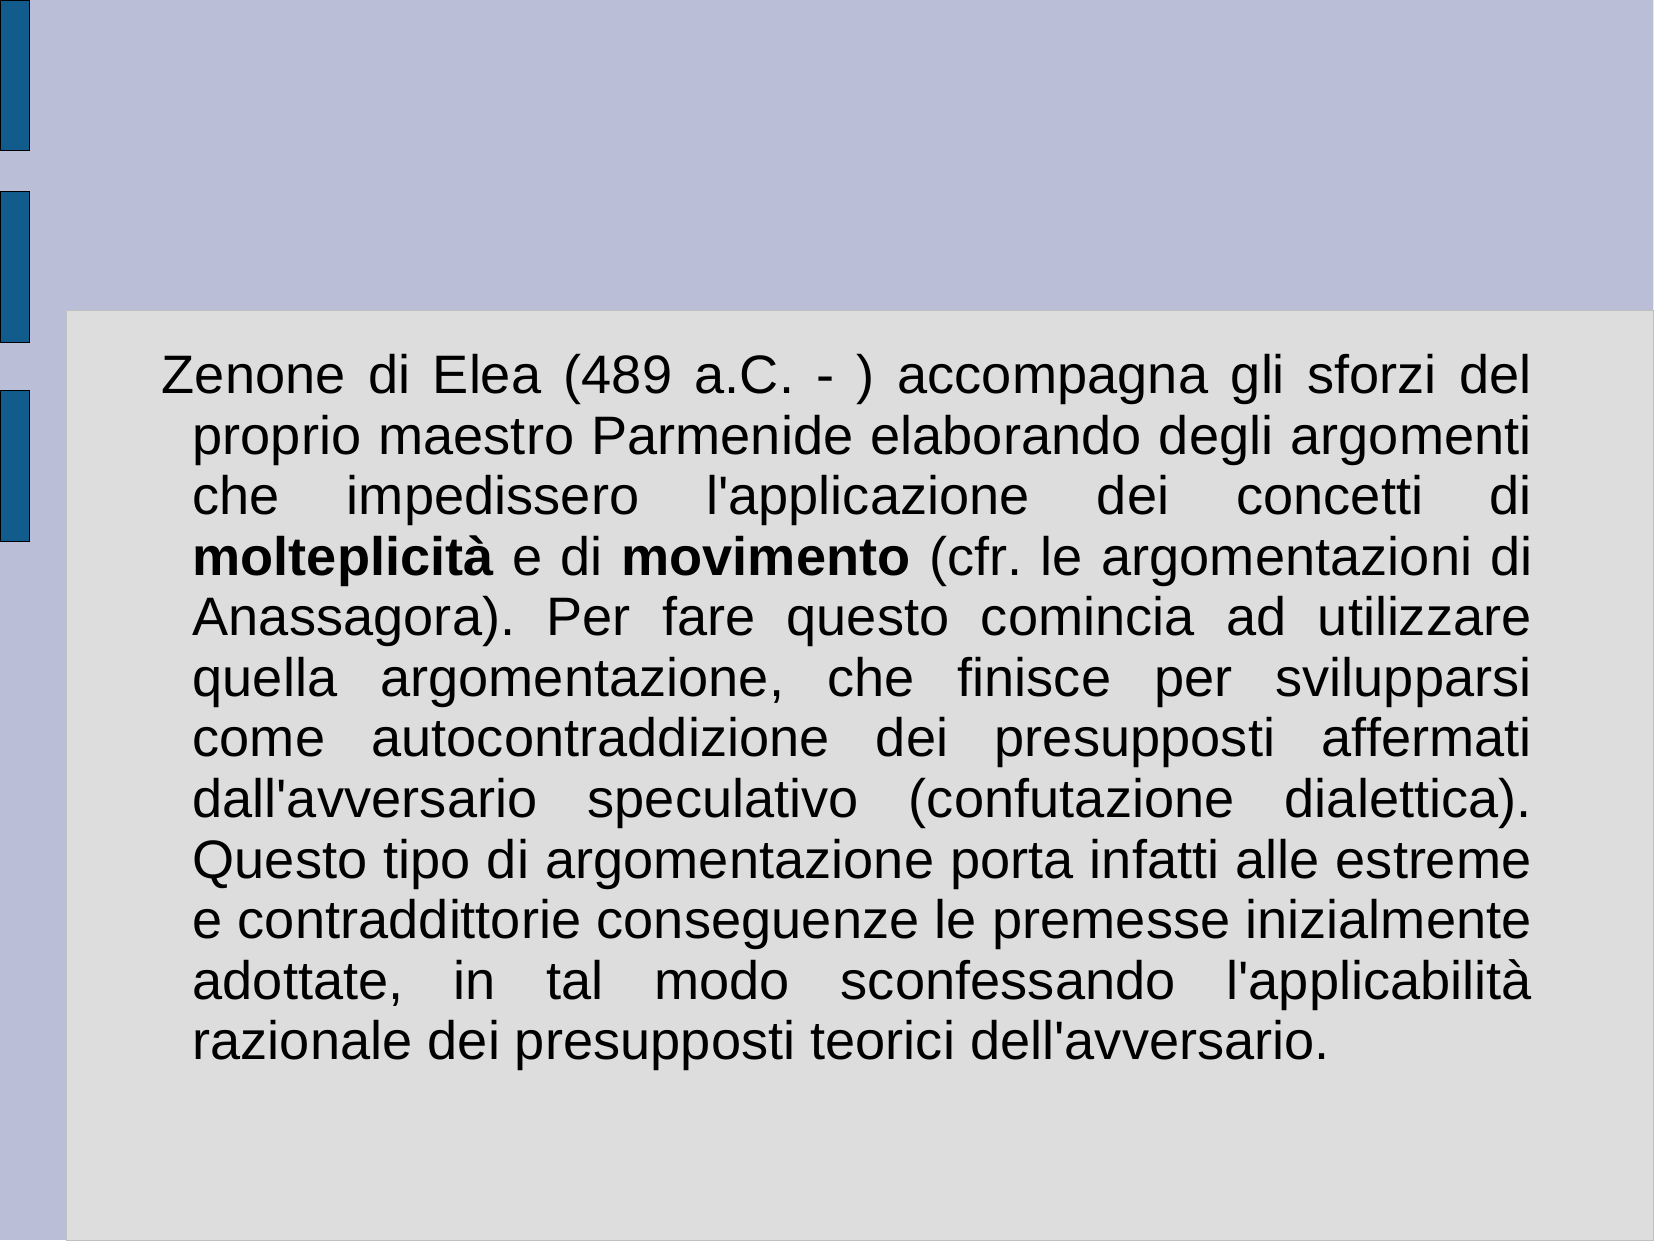

#
 Zenone di Elea (489 a.C. - ) accompagna gli sforzi del proprio maestro Parmenide elaborando degli argomenti che impedissero l'applicazione dei concetti di molteplicità e di movimento (cfr. le argomentazioni di Anassagora). Per fare questo comincia ad utilizzare quella argomentazione, che finisce per svilupparsi come autocontraddizione dei presupposti affermati dall'avversario speculativo (confutazione dialettica). Questo tipo di argomentazione porta infatti alle estreme e contraddittorie conseguenze le premesse inizialmente adottate, in tal modo sconfessando l'applicabilità razionale dei presupposti teorici dell'avversario.